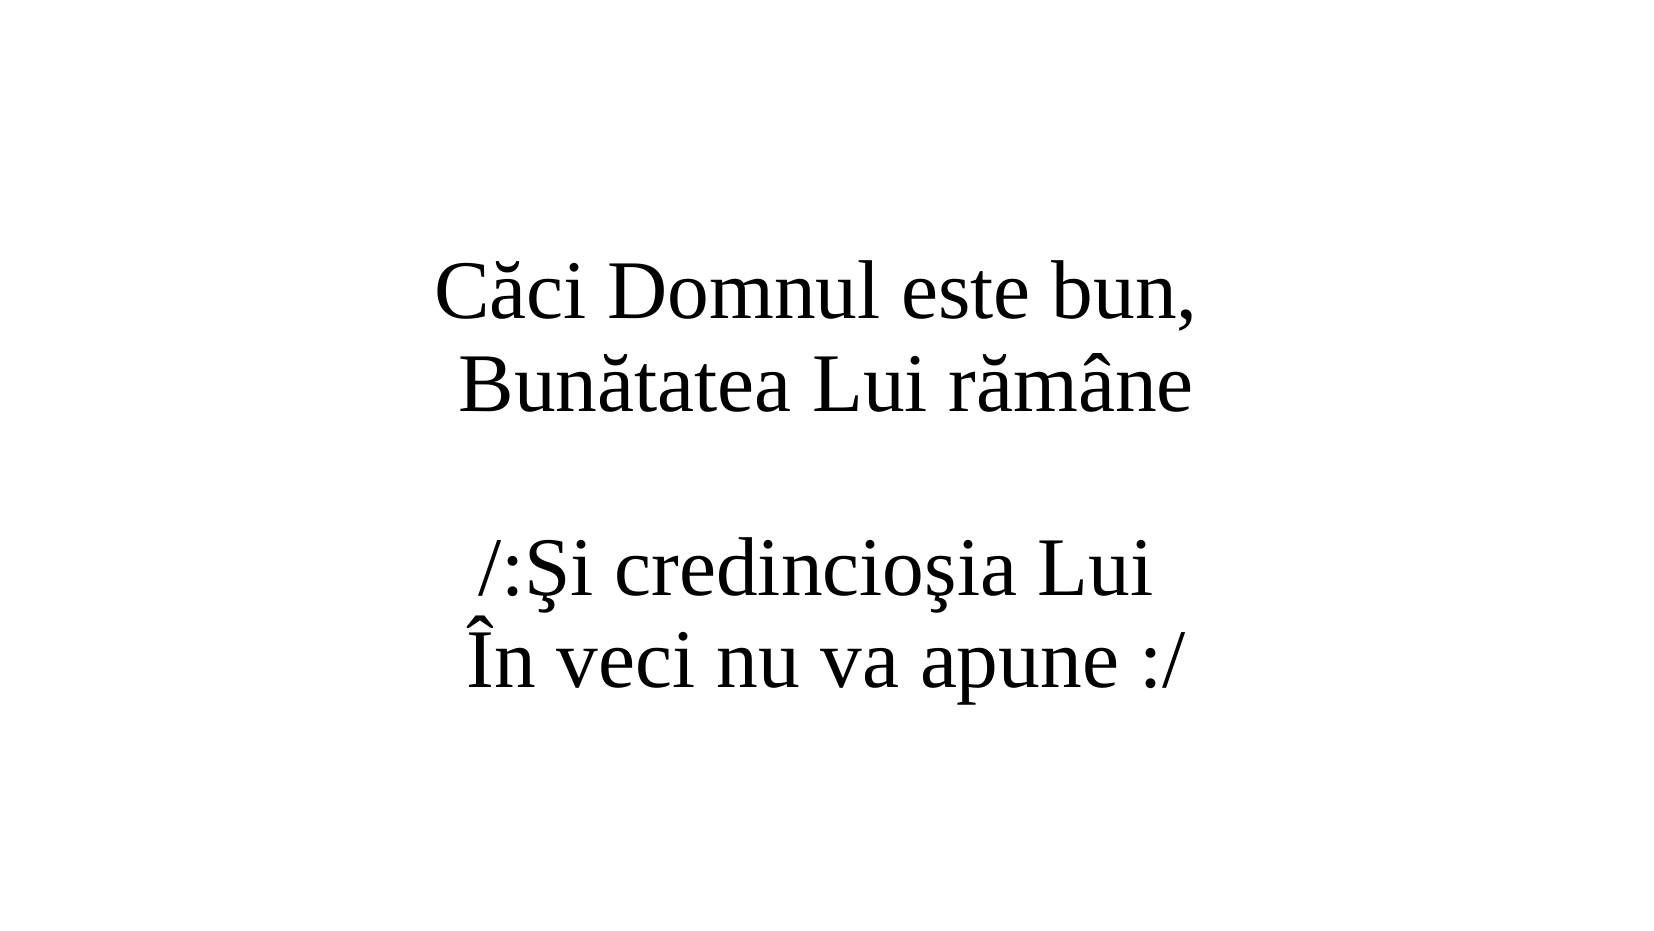

# Căci Domnul este bun,
Bunătatea Lui rămâne
/:Şi credincioşia Lui
În veci nu va apune :/